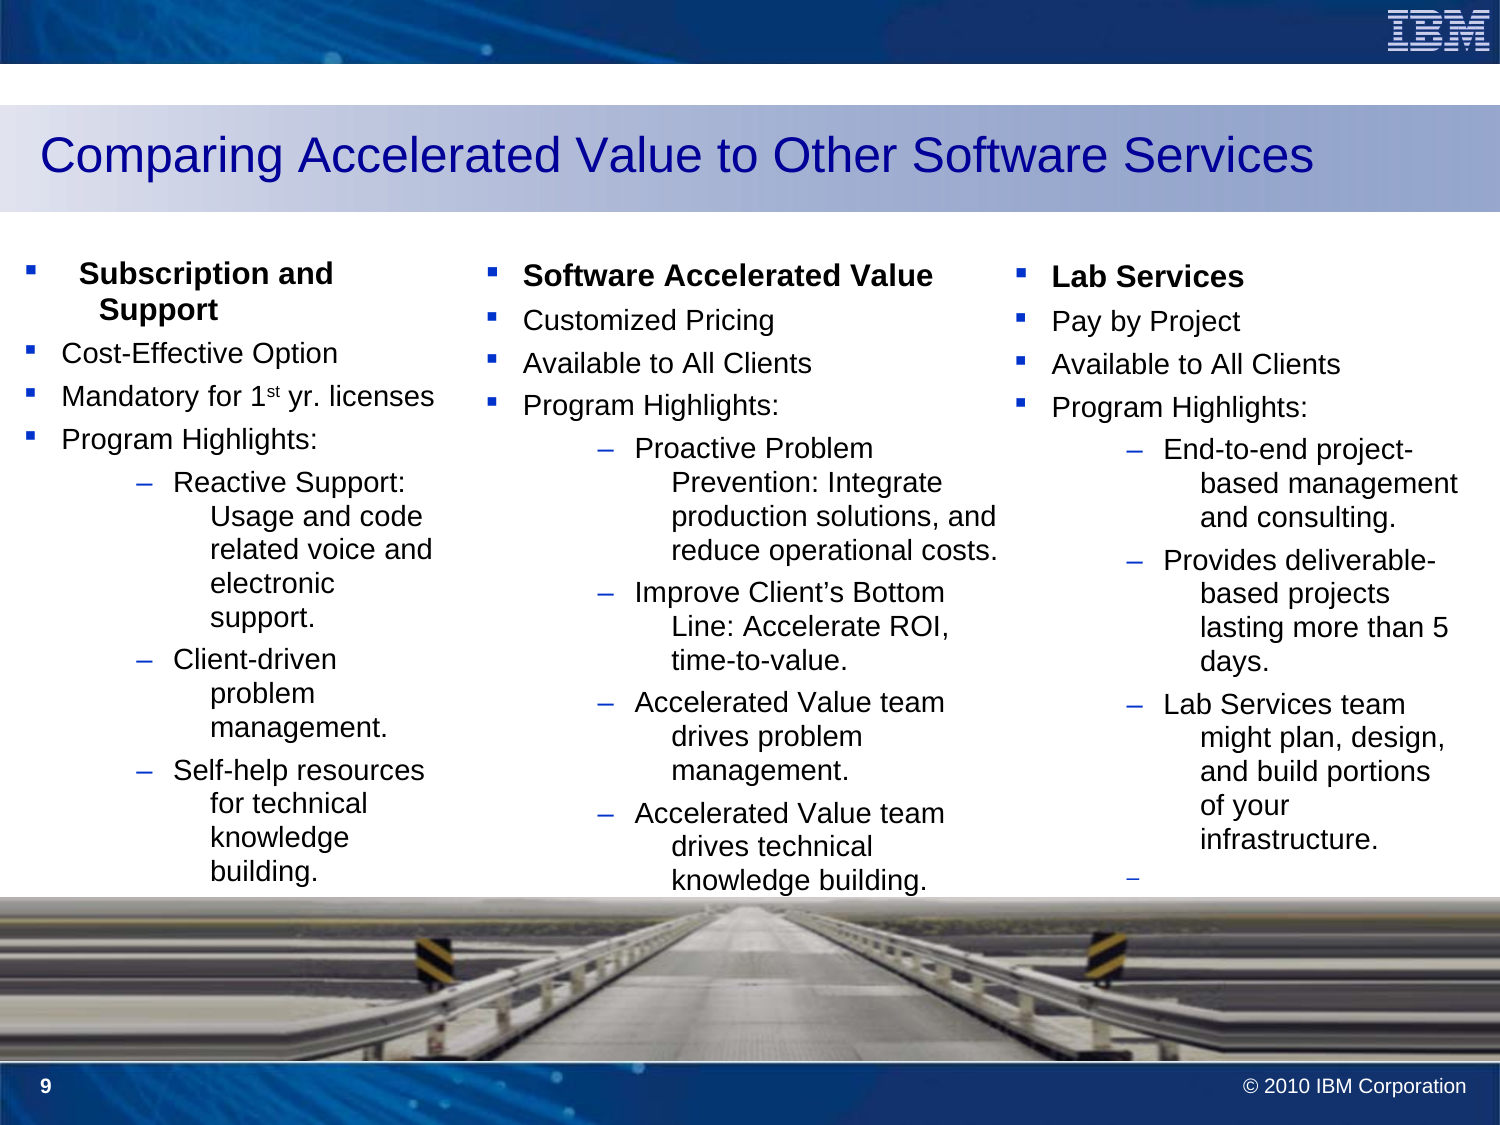

Comparing Accelerated Value to Other Software Services
 Subscription and Support
Cost-Effective Option
Mandatory for 1st yr. licenses
Program Highlights:
Reactive Support: Usage and code related voice and electronic support.
Client-driven problem management.
Self-help resources for technical knowledge building.
Software Accelerated Value
Customized Pricing
Available to All Clients
Program Highlights:
Proactive Problem Prevention: Integrate production solutions, and reduce operational costs.
Improve Client’s Bottom Line: Accelerate ROI, time-to-value.
Accelerated Value team drives problem management.
Accelerated Value team drives technical knowledge building.
Lab Services
Pay by Project
Available to All Clients
Program Highlights:
End-to-end project-based management and consulting.
Provides deliverable-based projects lasting more than 5 days.
Lab Services team might plan, design, and build portions of your infrastructure.
9